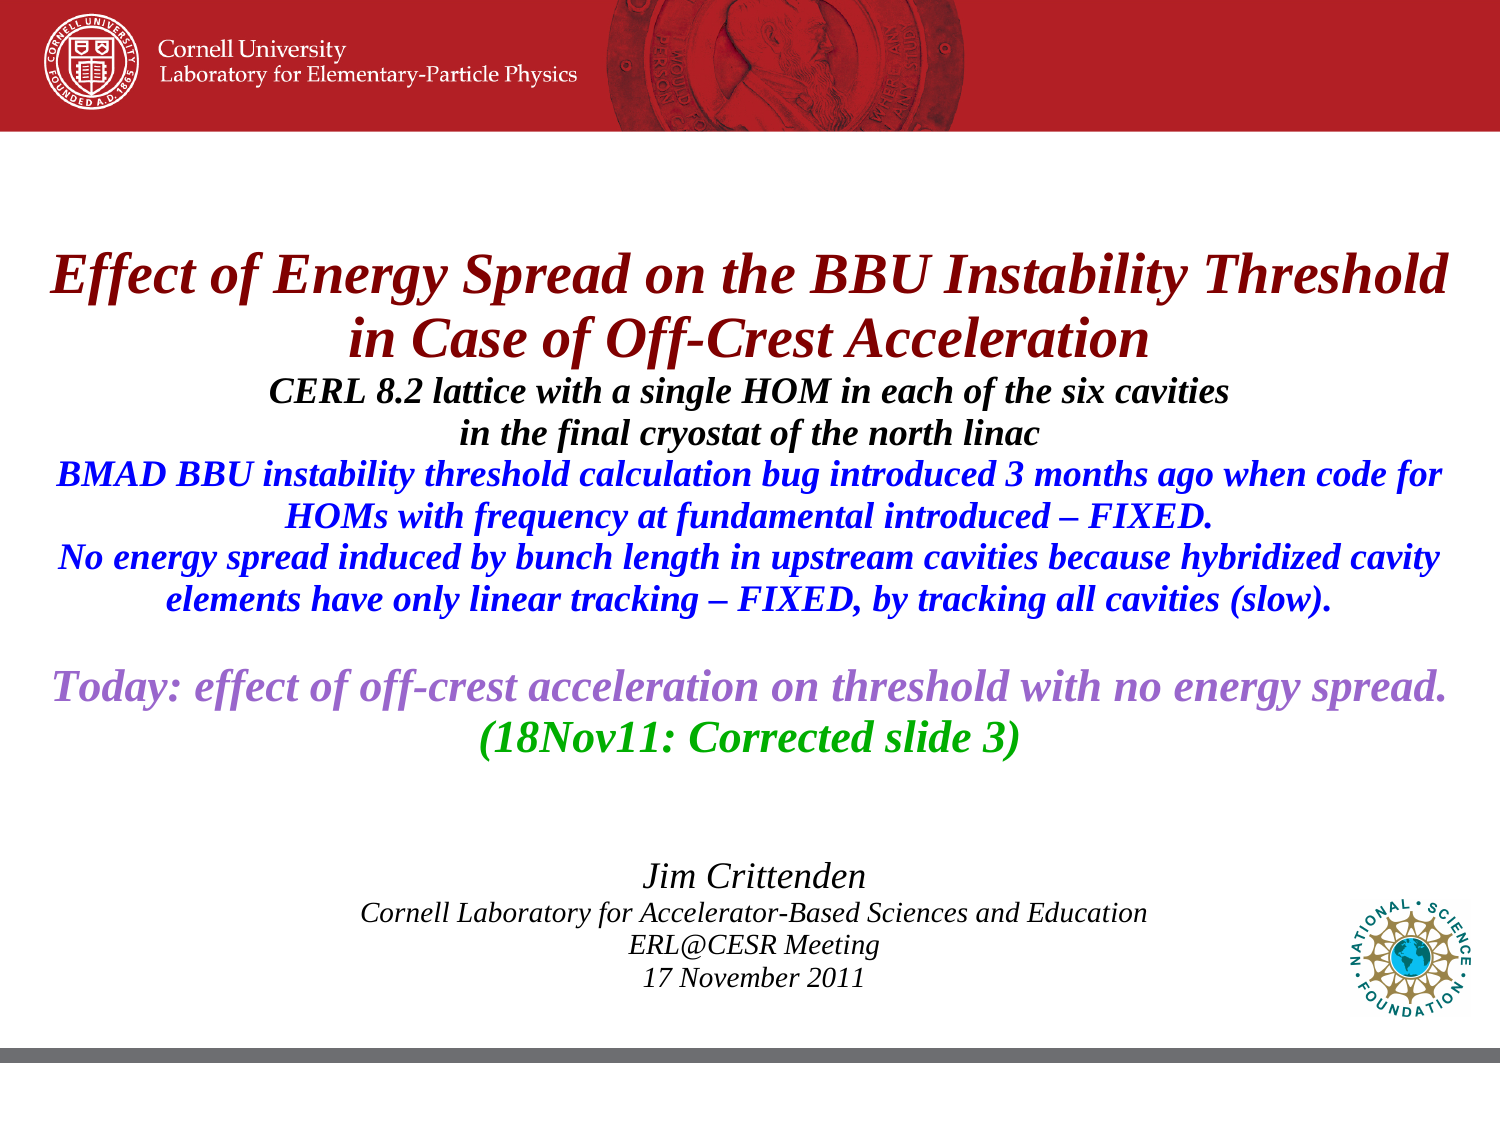

# Effect of Energy Spread on the BBU Instability Threshold in Case of Off-Crest Acceleration CERL 8.2 lattice with a single HOM in each of the six cavities in the final cryostat of the north linac BMAD BBU instability threshold calculation bug introduced 3 months ago when code for HOMs with frequency at fundamental introduced – FIXED. No energy spread induced by bunch length in upstream cavities because hybridized cavity elements have only linear tracking – FIXED, by tracking all cavities (slow). Today: effect of off-crest acceleration on threshold with no energy spread. (18Nov11: Corrected slide 3)
Jim Crittenden
Cornell Laboratory for Accelerator-Based Sciences and Education
ERL@CESR Meeting
17 November 2011